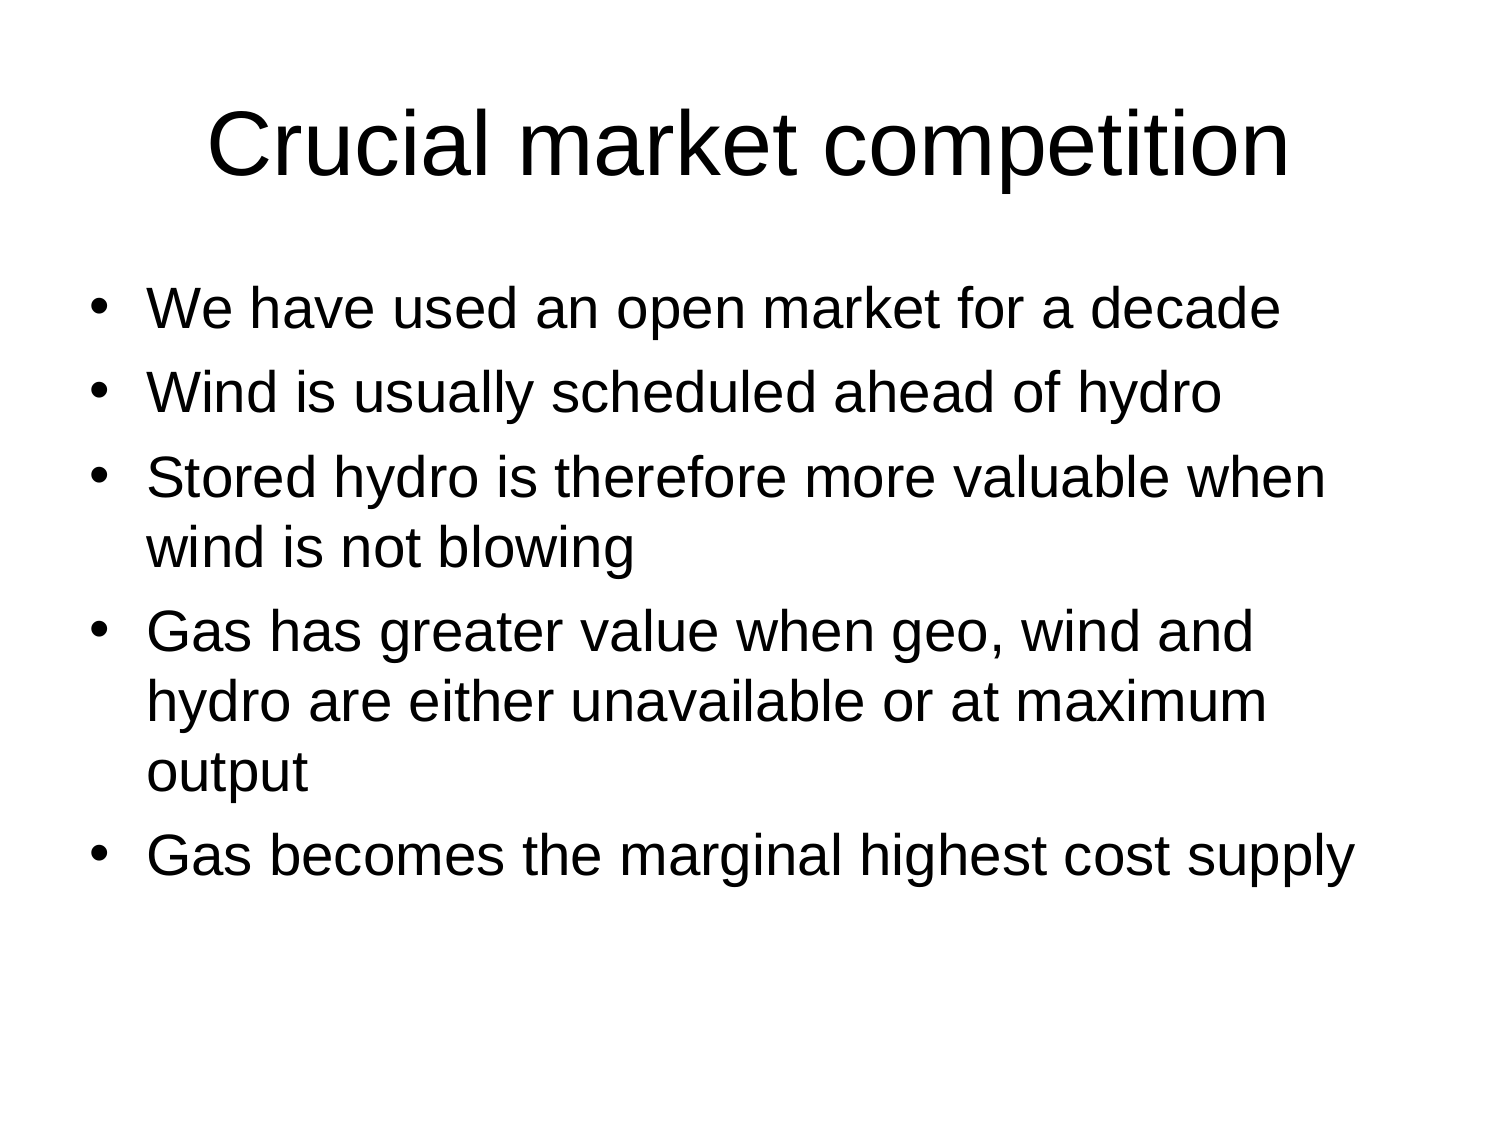

# Crucial market competition
We have used an open market for a decade
Wind is usually scheduled ahead of hydro
Stored hydro is therefore more valuable when wind is not blowing
Gas has greater value when geo, wind and hydro are either unavailable or at maximum output
Gas becomes the marginal highest cost supply